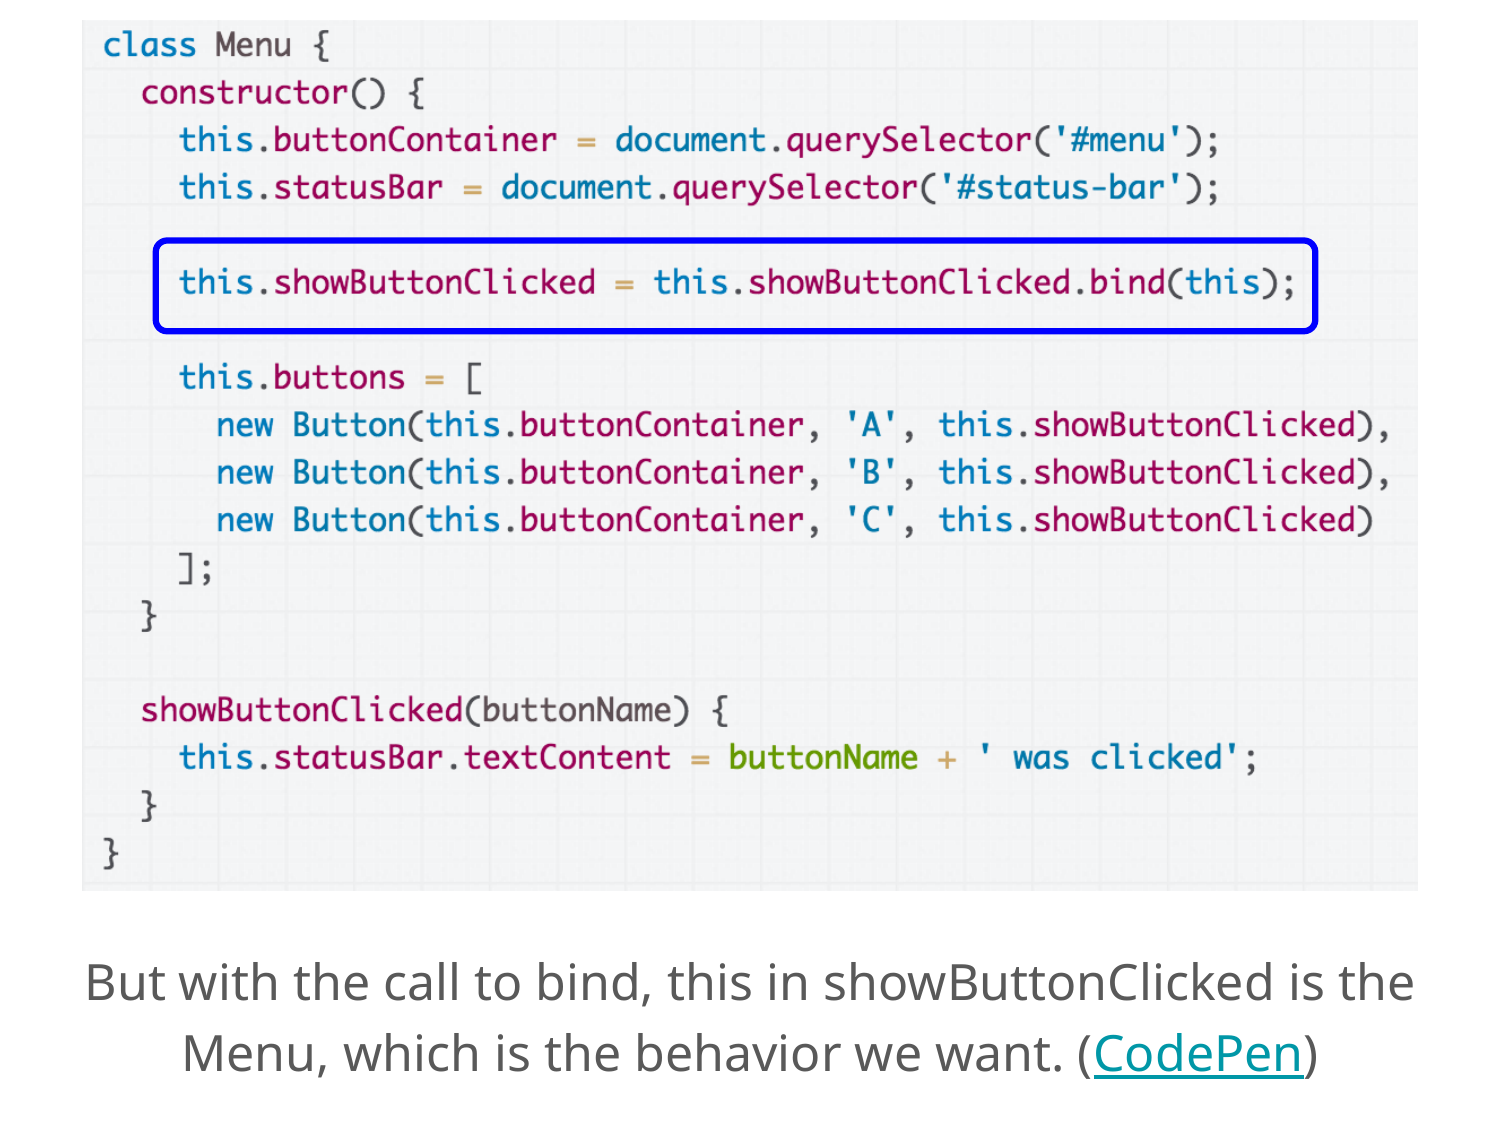

# But with the call to bind, this in showButtonClicked is the Menu, which is the behavior we want. (CodePen)